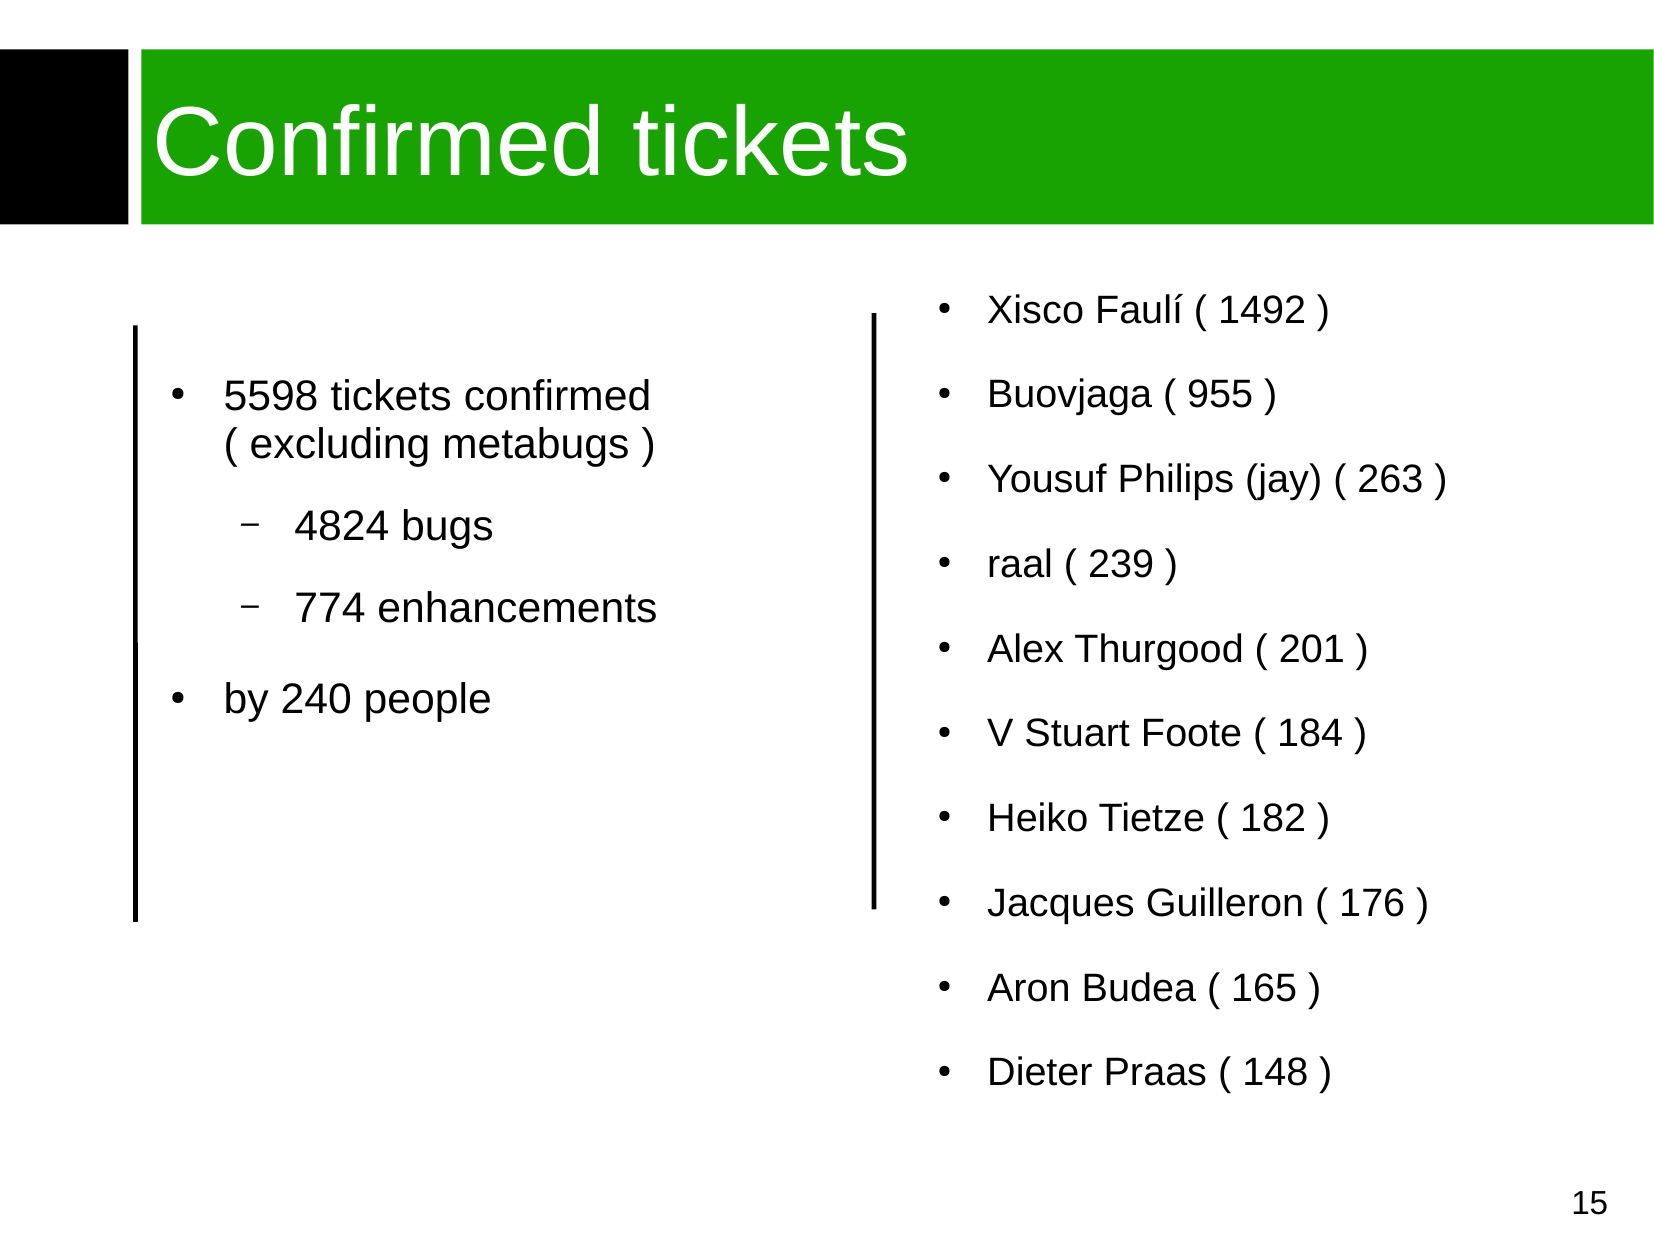

# Confirmed tickets
5598 tickets confirmed ( excluding metabugs )
4824 bugs
774 enhancements
by 240 people
Xisco Faulí ( 1492 )
Buovjaga ( 955 )
Yousuf Philips (jay) ( 263 )
raal ( 239 )
Alex Thurgood ( 201 )
V Stuart Foote ( 184 )
Heiko Tietze ( 182 )
Jacques Guilleron ( 176 )
Aron Budea ( 165 )
Dieter Praas ( 148 )